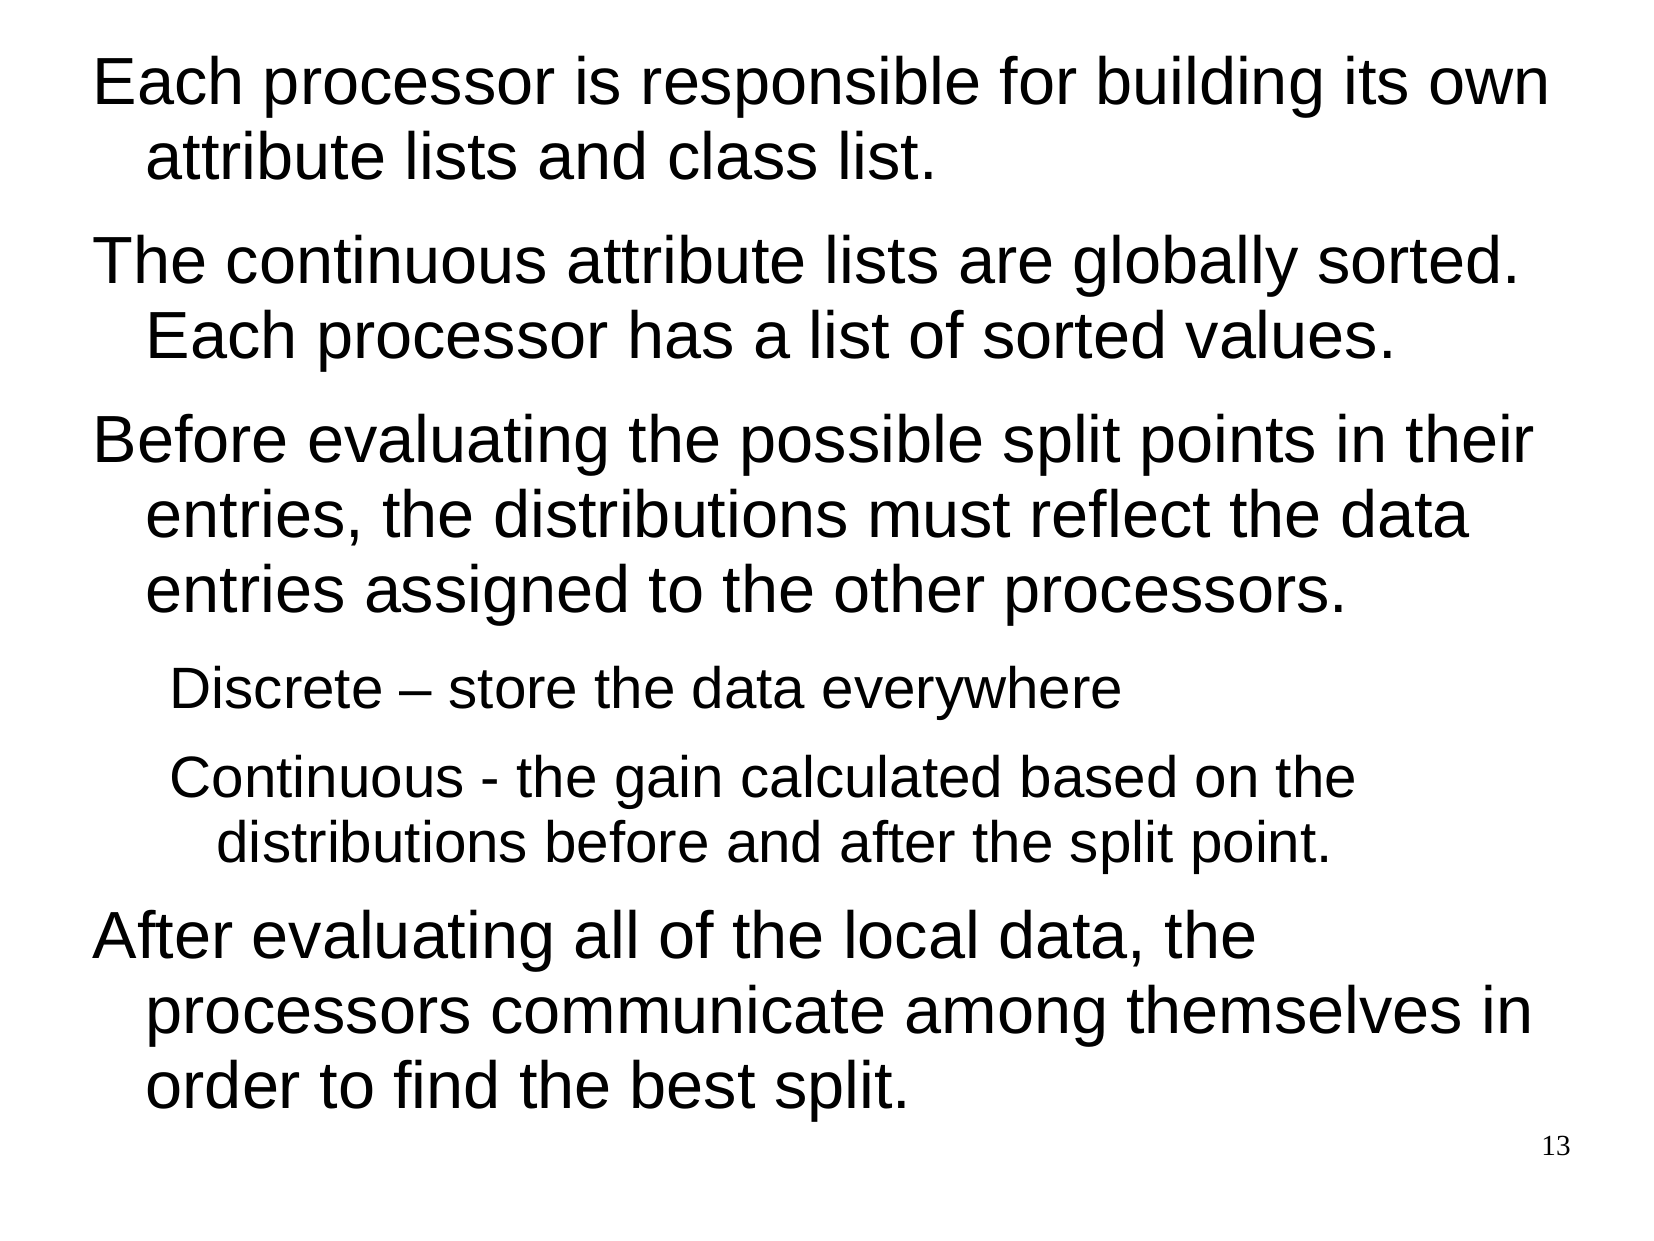

# Each processor is responsible for building its own attribute lists and class list.
The continuous attribute lists are globally sorted. Each processor has a list of sorted values.
Before evaluating the possible split points in their entries, the distributions must reflect the data entries assigned to the other processors.
Discrete – store the data everywhere
Continuous - the gain calculated based on the distributions before and after the split point.
After evaluating all of the local data, the processors communicate among themselves in order to find the best split.
13